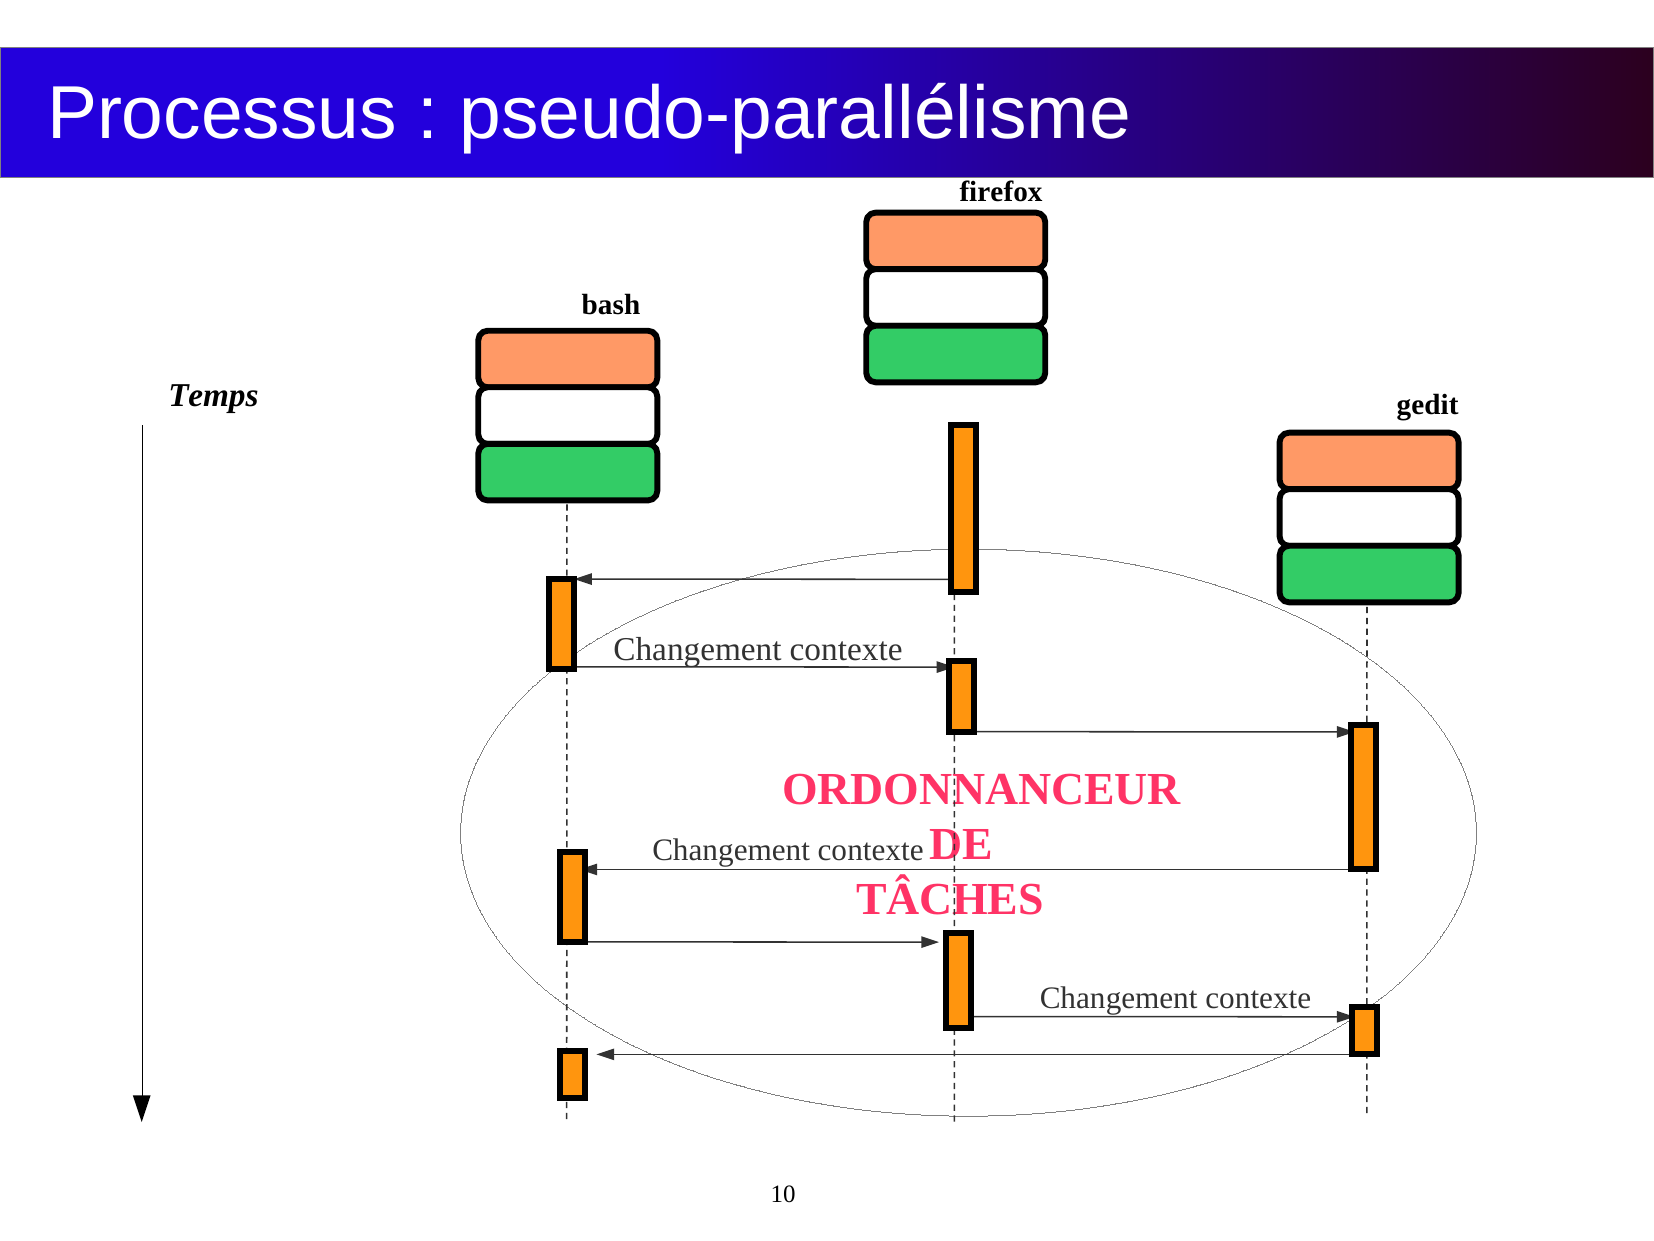

# Processus : pseudo-parallélisme
firefox
bash
Temps
gedit
ORDONNANCEUR
		DE
	TÂCHES
Changement contexte
Changement contexte
Changement contexte